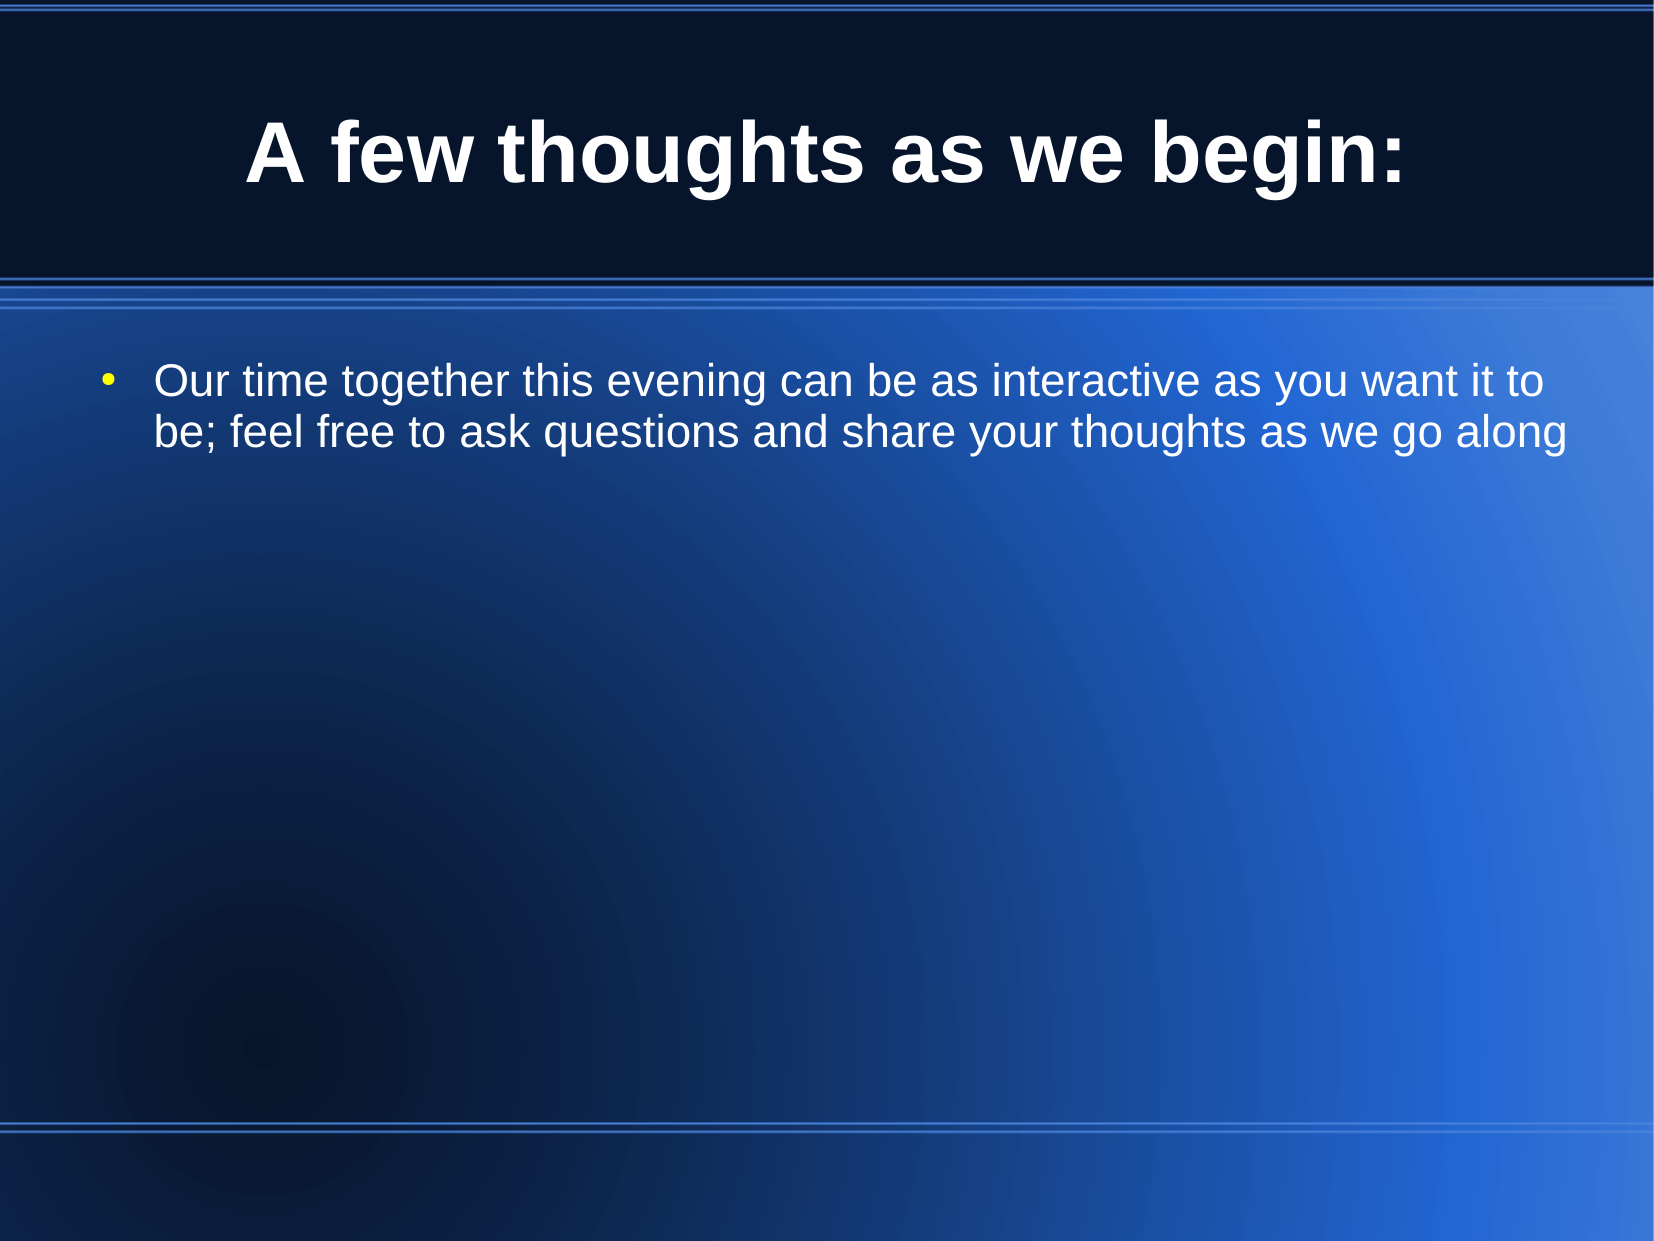

# A few thoughts as we begin:
Our time together this evening can be as interactive as you want it to be; feel free to ask questions and share your thoughts as we go along